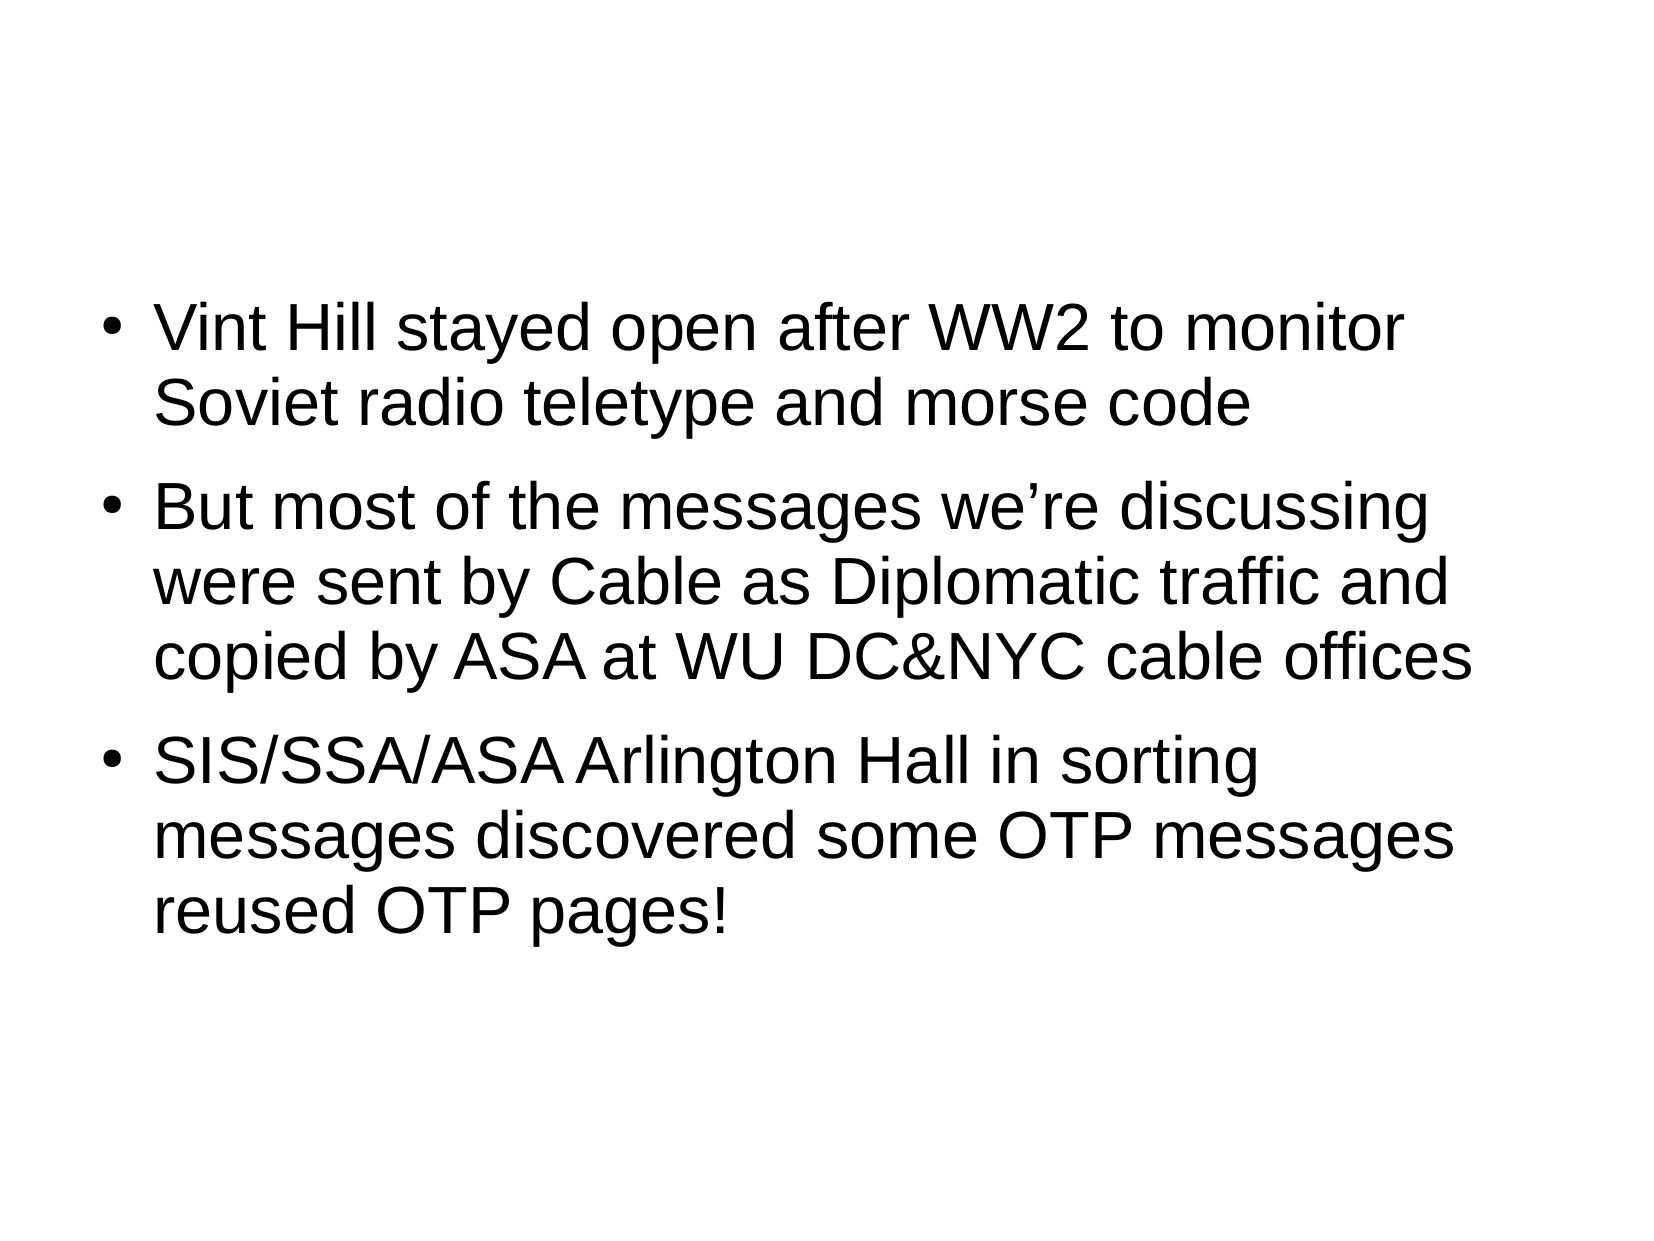

#
Vint Hill stayed open after WW2 to monitor Soviet radio teletype and morse code
But most of the messages we’re discussing were sent by Cable as Diplomatic traffic and copied by ASA at WU DC&NYC cable offices
SIS/SSA/ASA Arlington Hall in sorting messages discovered some OTP messages reused OTP pages!